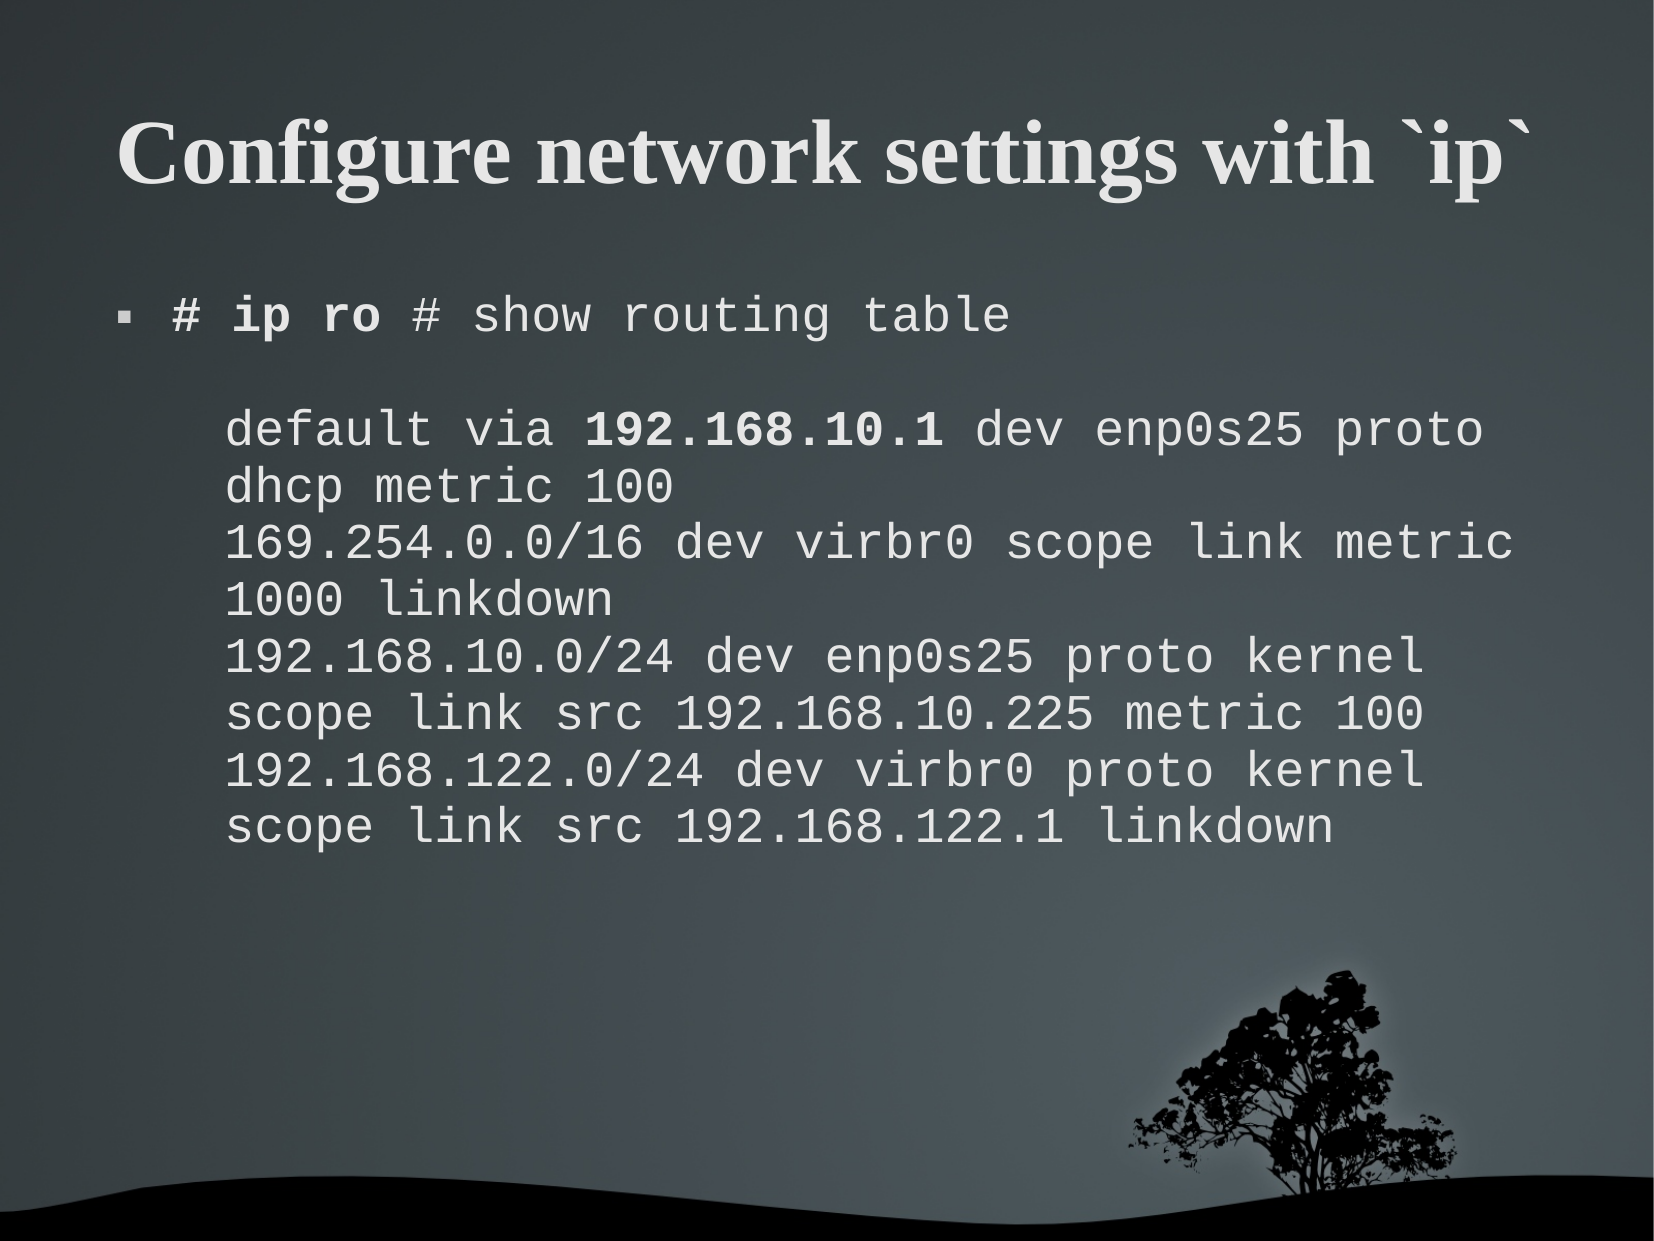

# Configure network settings with `ip`
# ip ro # show routing table default via 192.168.10.1 dev enp0s25 proto dhcp metric 100 169.254.0.0/16 dev virbr0 scope link metric 1000 linkdown 192.168.10.0/24 dev enp0s25 proto kernel scope link src 192.168.10.225 metric 100 192.168.122.0/24 dev virbr0 proto kernel scope link src 192.168.122.1 linkdown